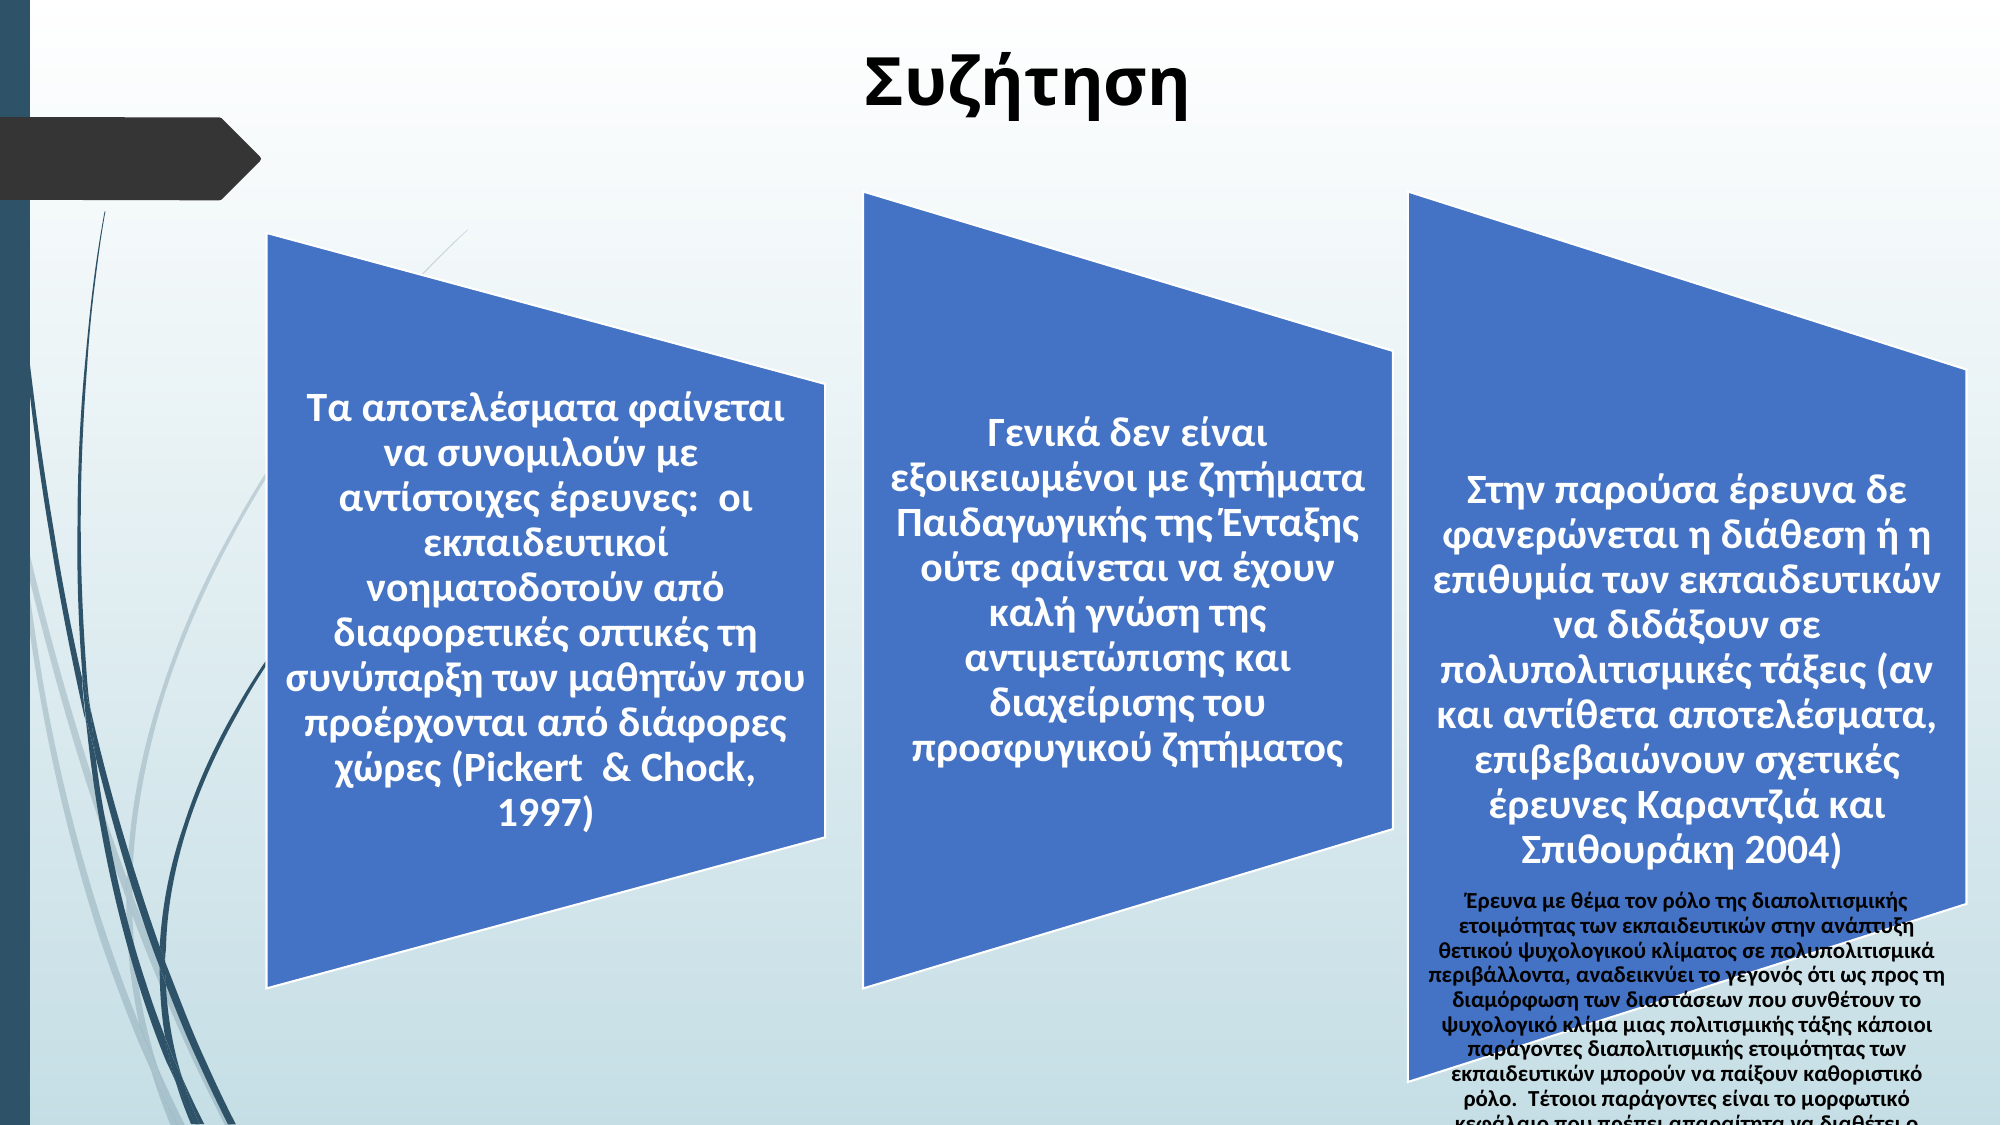

# Συζήτηση
Γενικά δεν είναι εξοικειωμένοι με ζητήματα Παιδαγωγικής της Ένταξης ούτε φαίνεται να έχουν καλή γνώση της αντιμετώπισης και διαχείρισης του προσφυγικού ζητήματος
Στην παρούσα έρευνα δε φανερώνεται η διάθεση ή η επιθυμία των εκπαιδευτικών να διδάξουν σε πολυπολιτισμικές τάξεις (αν και αντίθετα αποτελέσματα, επιβεβαιώνουν σχετικές έρευνες Καραντζιά και Σπιθουράκη 2004)
Έρευνα με θέμα τον ρόλο της διαπολιτισμικής ετοιμότητας των εκπαιδευτικών στην ανάπτυξη θετικού ψυχολογικού κλίματος σε πολυπολιτισμικά περιβάλλοντα, αναδεικνύει το γεγονός ότι ως προς τη διαμόρφωση των διαστάσεων που συνθέτουν το ψυχολογικό κλίμα μιας πολιτισμικής τάξης κάποιοι παράγοντες διαπολιτισμικής ετοιμότητας των εκπαιδευτικών μπορούν να παίξουν καθοριστικό ρόλο. Τέτοιοι παράγοντες είναι το μορφωτικό κεφάλαιο που πρέπει απαραίτητα να διαθέτει ο εκπαιδευτικός καθώς επίσης και η δεξιότητα μετουσίωσης της θεωρίας με την πράξη
Τα αποτελέσματα φαίνεται να συνομιλούν με αντίστοιχες έρευνες: οι εκπαιδευτικοί νοηματοδοτούν από διαφορετικές οπτικές τη συνύπαρξη των μαθητών που προέρχονται από διάφορες χώρες (Pickert & Chock, 1997)